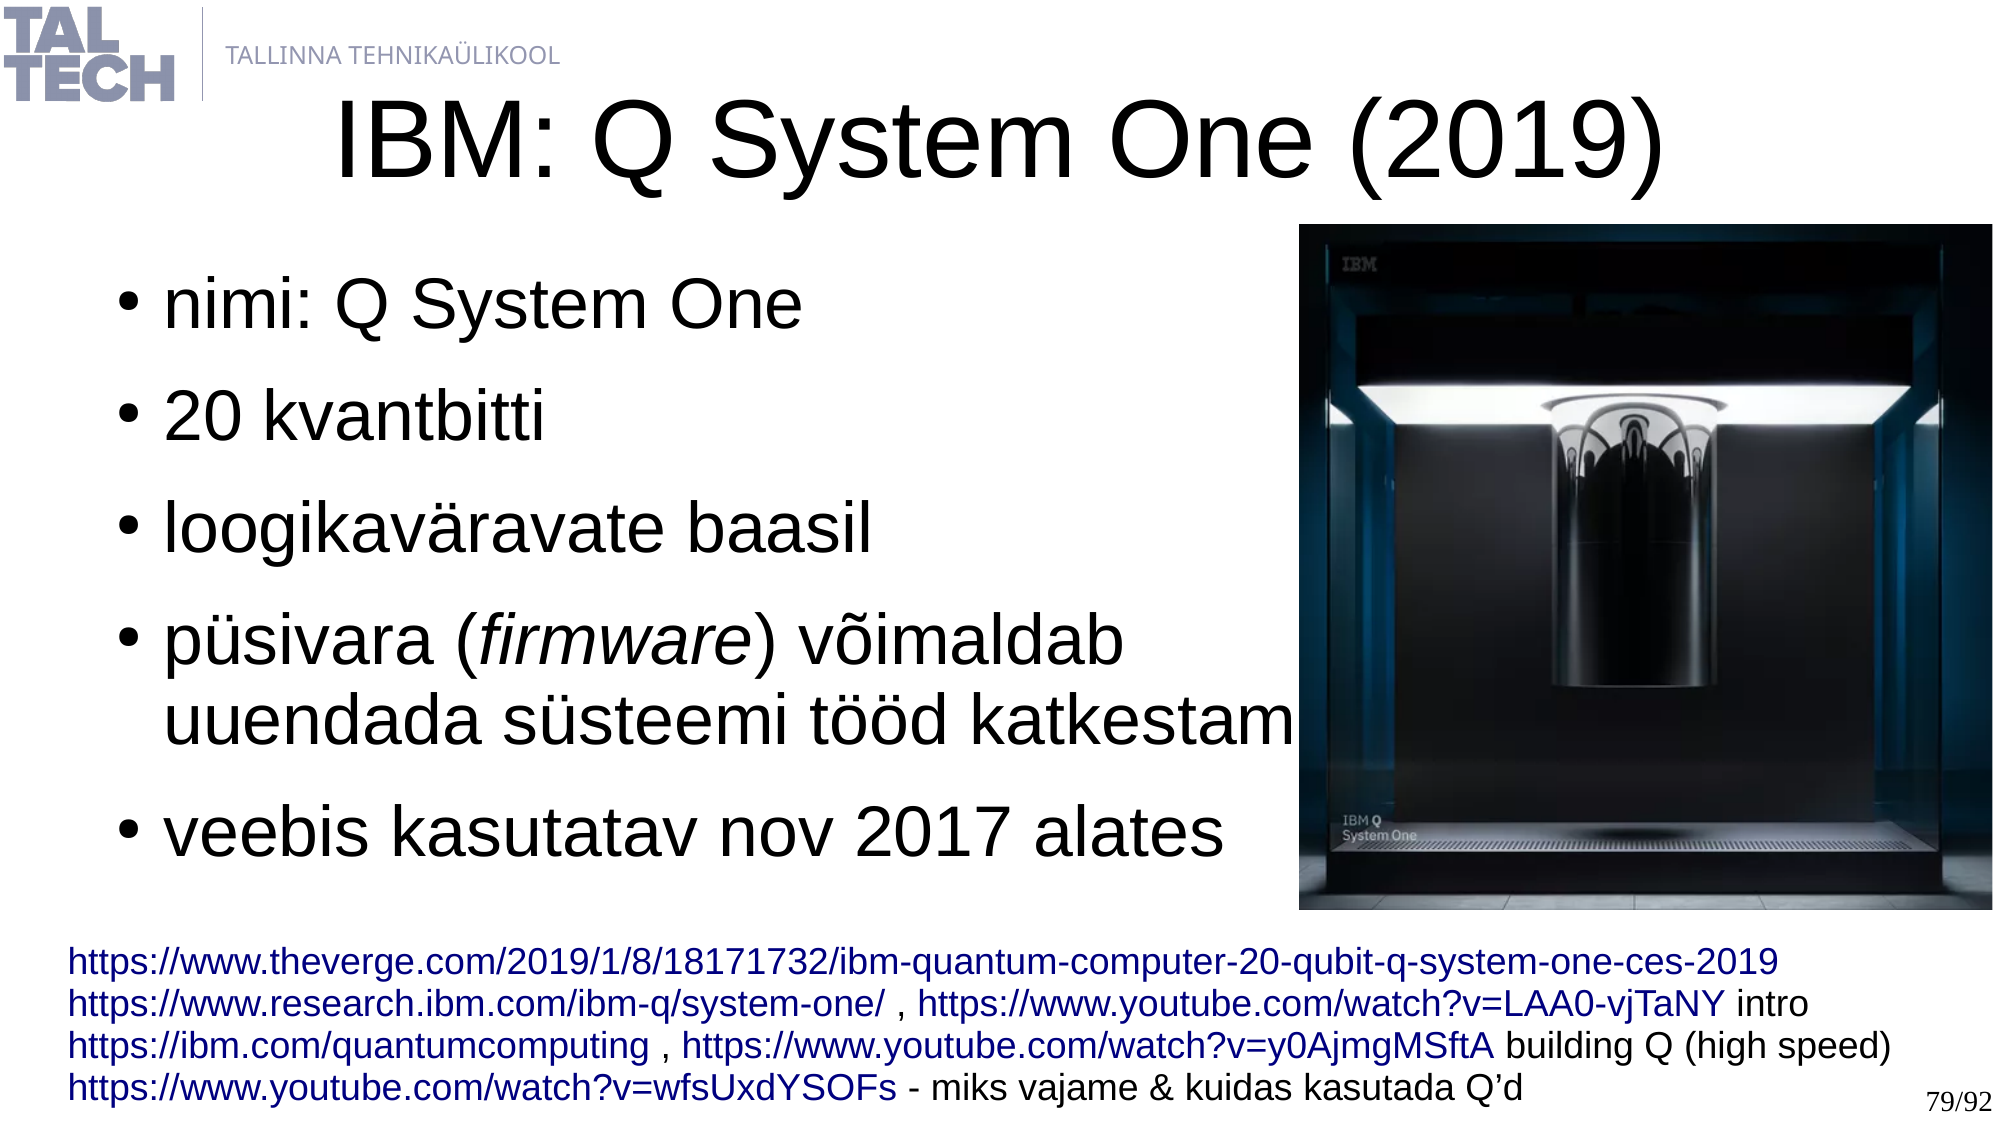

# IBM: Q System One (2019)
nimi: Q System One
20 kvantbitti
loogikaväravate baasil
püsivara (firmware) võimaldab uuendada süsteemi tööd katkestamata
veebis kasutatav nov 2017 alates
https://www.theverge.com/2019/1/8/18171732/ibm-quantum-computer-20-qubit-q-system-one-ces-2019
https://www.research.ibm.com/ibm-q/system-one/ , https://www.youtube.com/watch?v=LAA0-vjTaNY intro
https://ibm.com/quantumcomputing , https://www.youtube.com/watch?v=y0AjmgMSftA building Q (high speed)
https://www.youtube.com/watch?v=wfsUxdYSOFs - miks vajame & kuidas kasutada Q’d
79